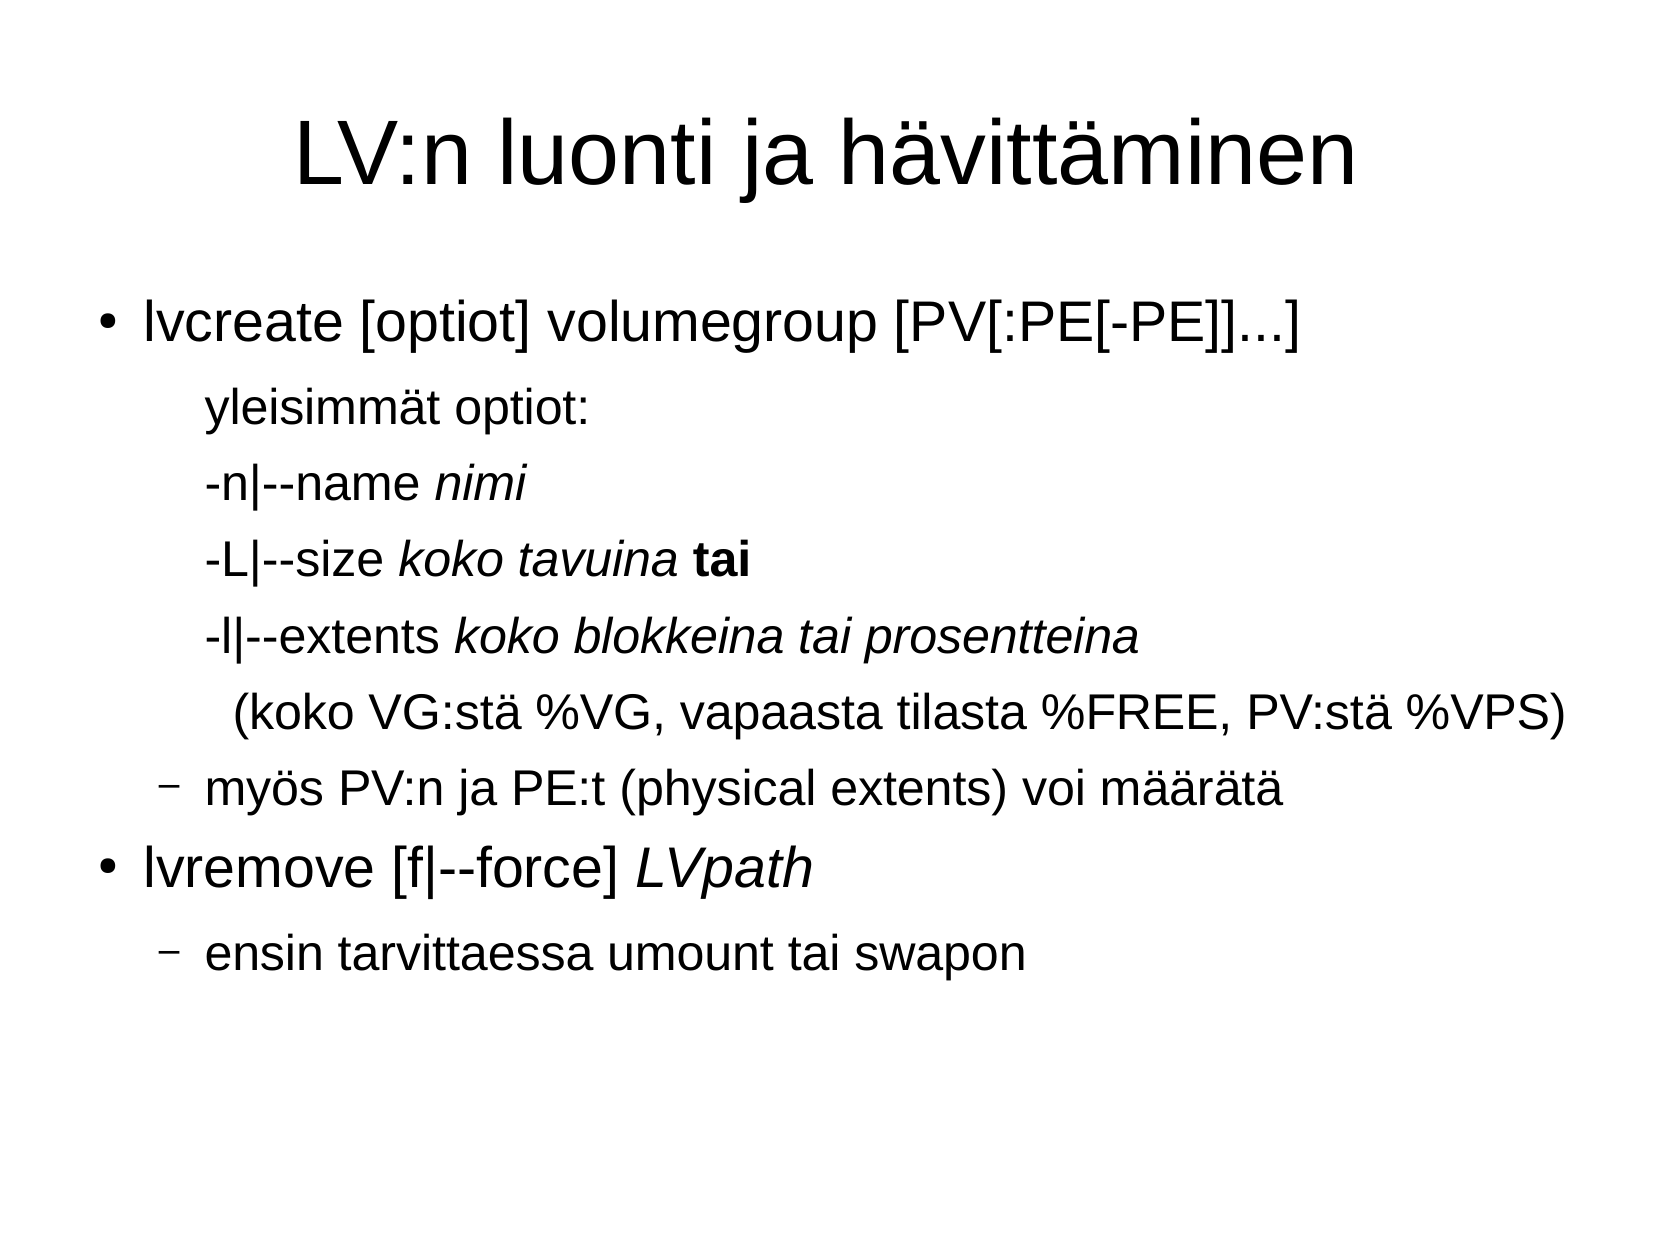

# LV:n luonti ja hävittäminen
lvcreate [optiot] volumegroup [PV[:PE[-PE]]...]
yleisimmät optiot:
-n|--name nimi
-L|--size koko tavuina tai
-l|--extents koko blokkeina tai prosentteina
 (koko VG:stä %VG, vapaasta tilasta %FREE, PV:stä %VPS)
myös PV:n ja PE:t (physical extents) voi määrätä
lvremove [f|--force] LVpath
ensin tarvittaessa umount tai swapon